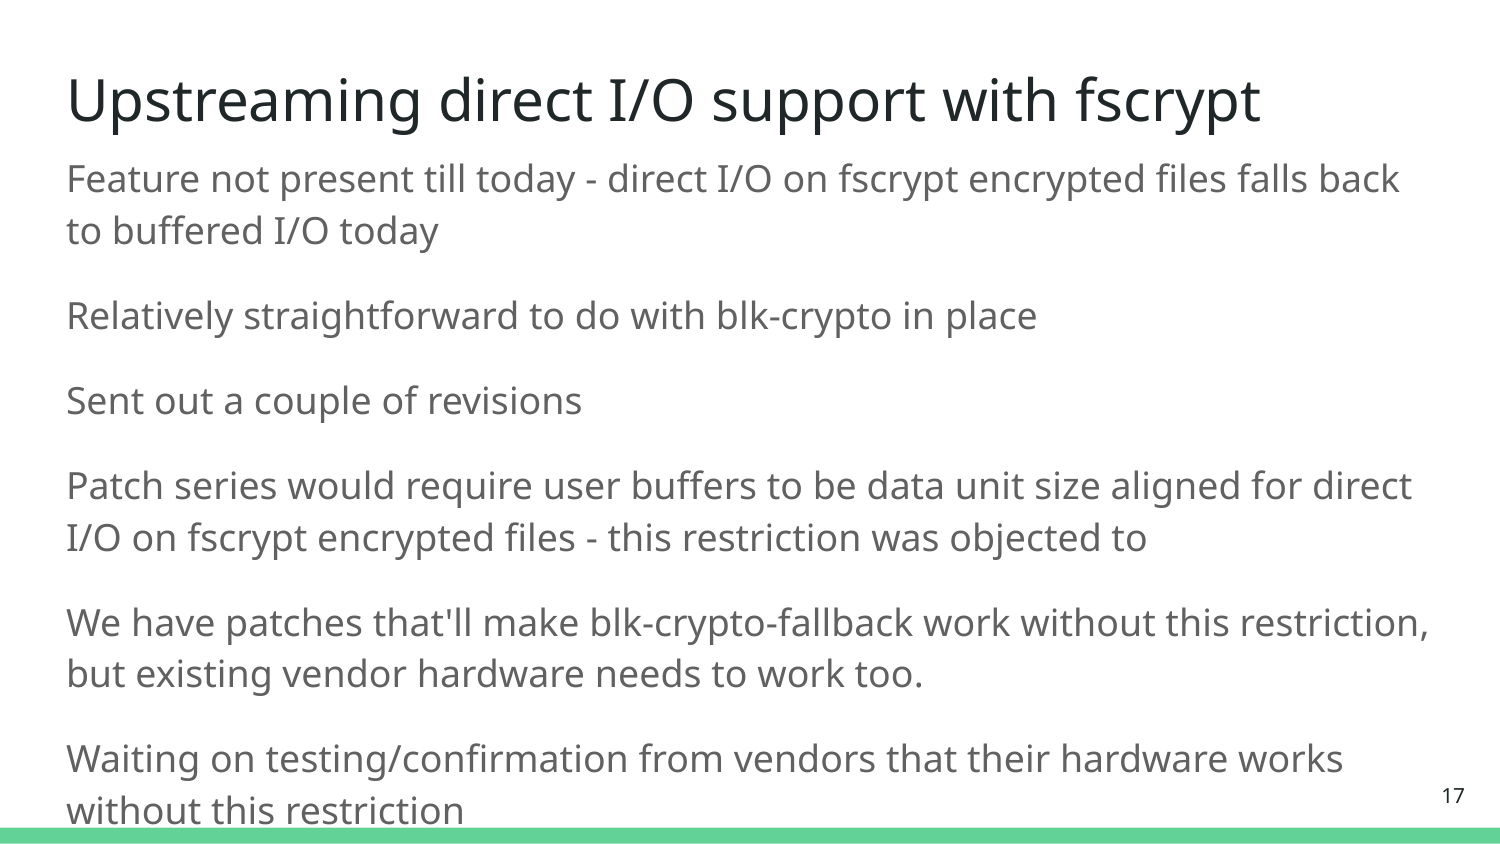

# Upstreaming direct I/O support with fscrypt
Feature not present till today - direct I/O on fscrypt encrypted files falls back to buffered I/O today
Relatively straightforward to do with blk-crypto in place
Sent out a couple of revisions
Patch series would require user buffers to be data unit size aligned for direct I/O on fscrypt encrypted files - this restriction was objected to
We have patches that'll make blk-crypto-fallback work without this restriction, but existing vendor hardware needs to work too.
Waiting on testing/confirmation from vendors that their hardware works without this restriction